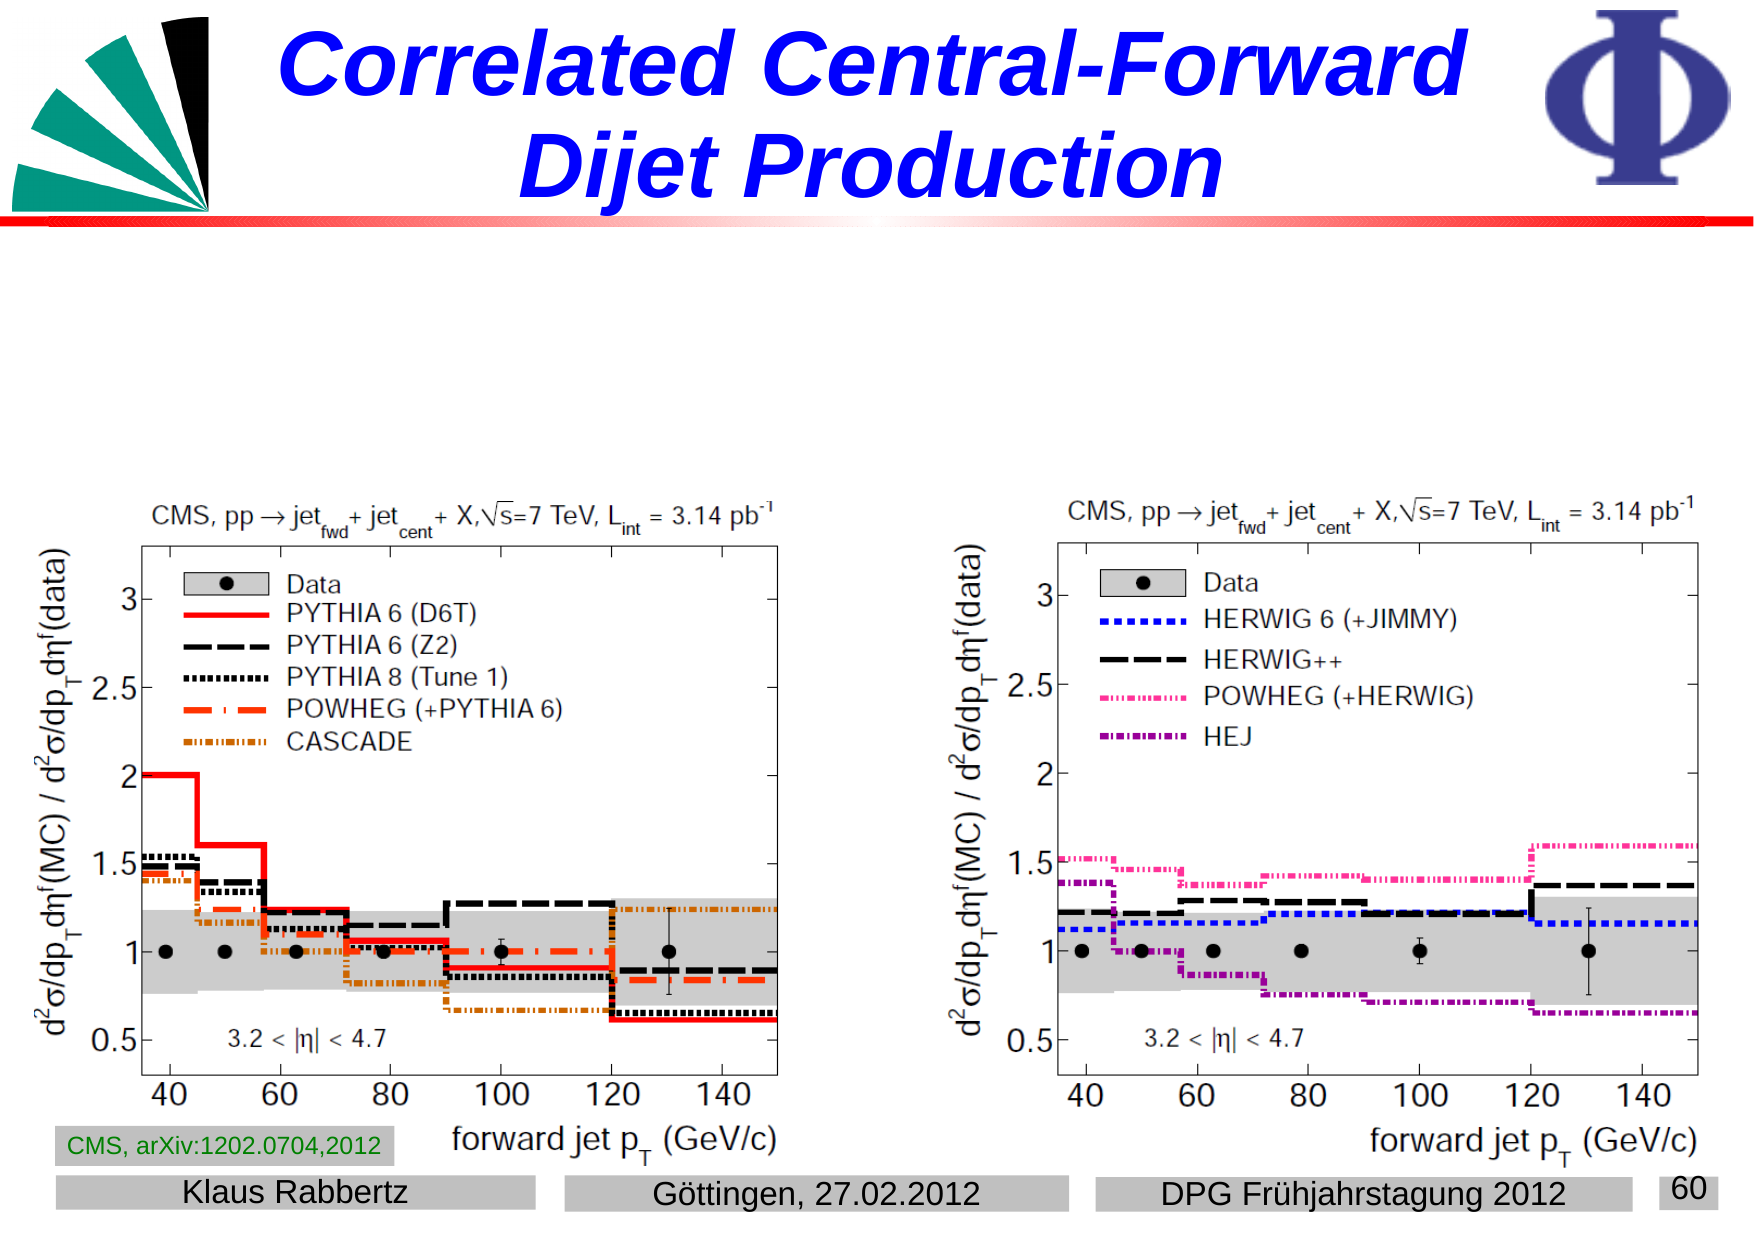

# Correlated Central-Forward Dijet Production
CMS, arXiv:1202.0704,2012